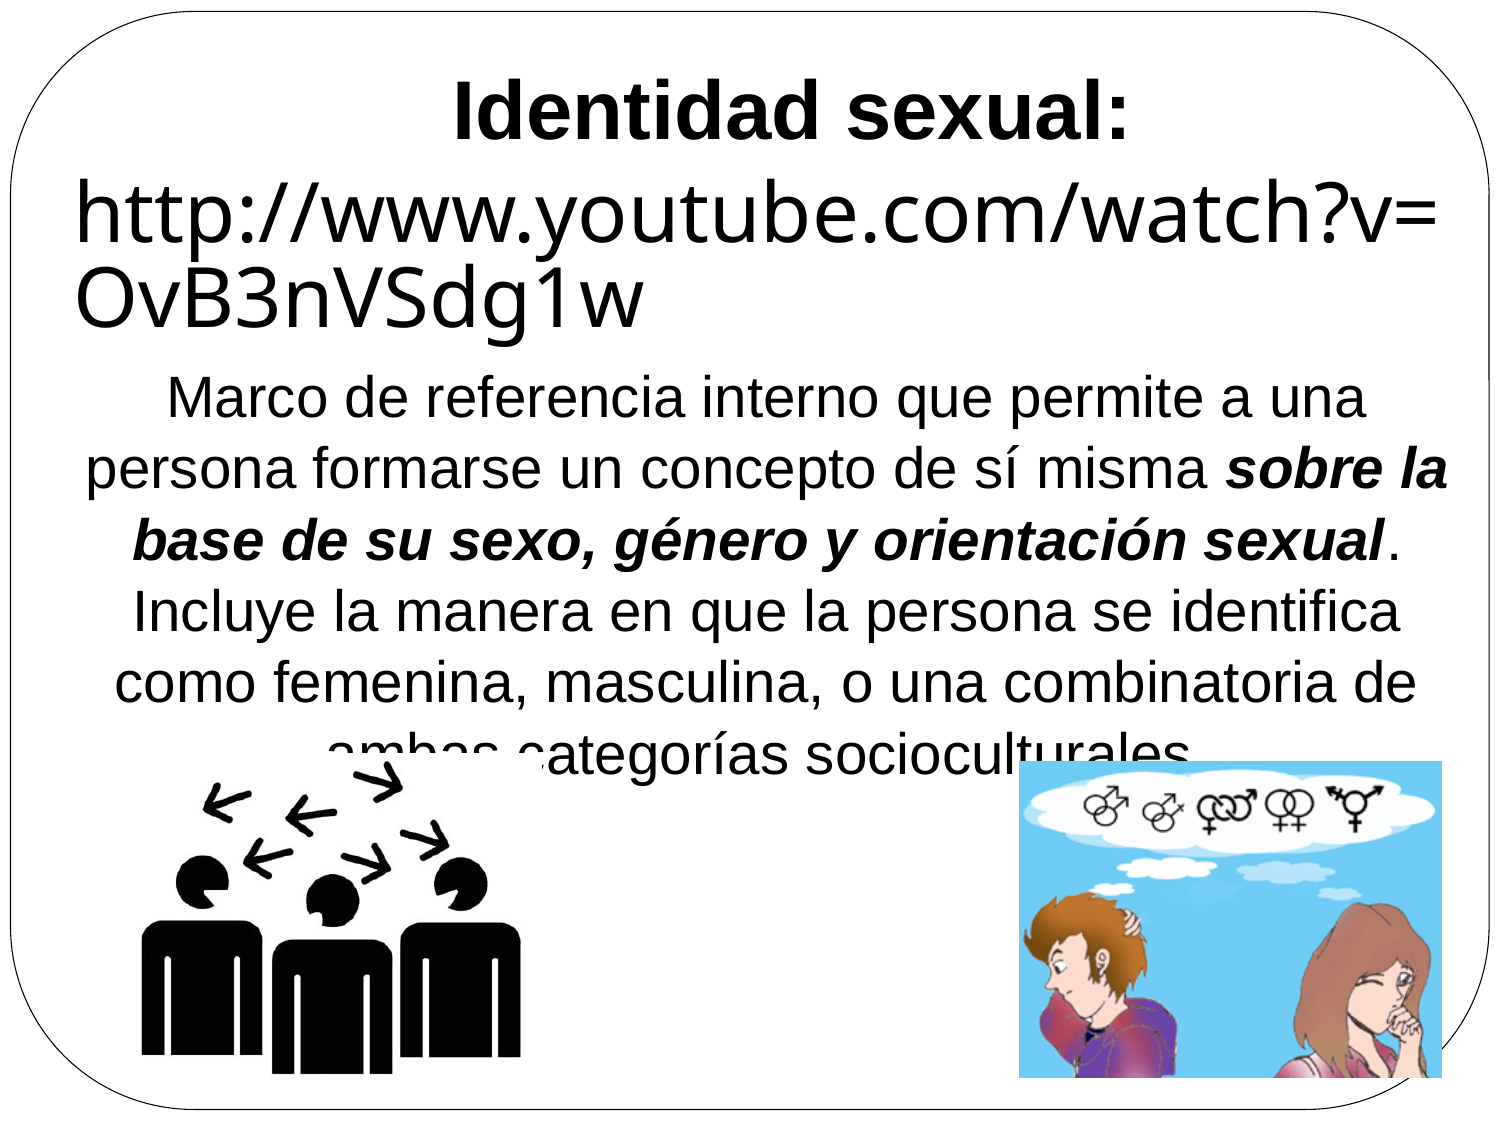

Identidad sexual:
http://www.youtube.com/watch?v=OvB3nVSdg1w
Marco de referencia interno que permite a una persona formarse un concepto de sí misma sobre la base de su sexo, género y orientación sexual. Incluye la manera en que la persona se identifica como femenina, masculina, o una combinatoria de ambas categorías socioculturales.